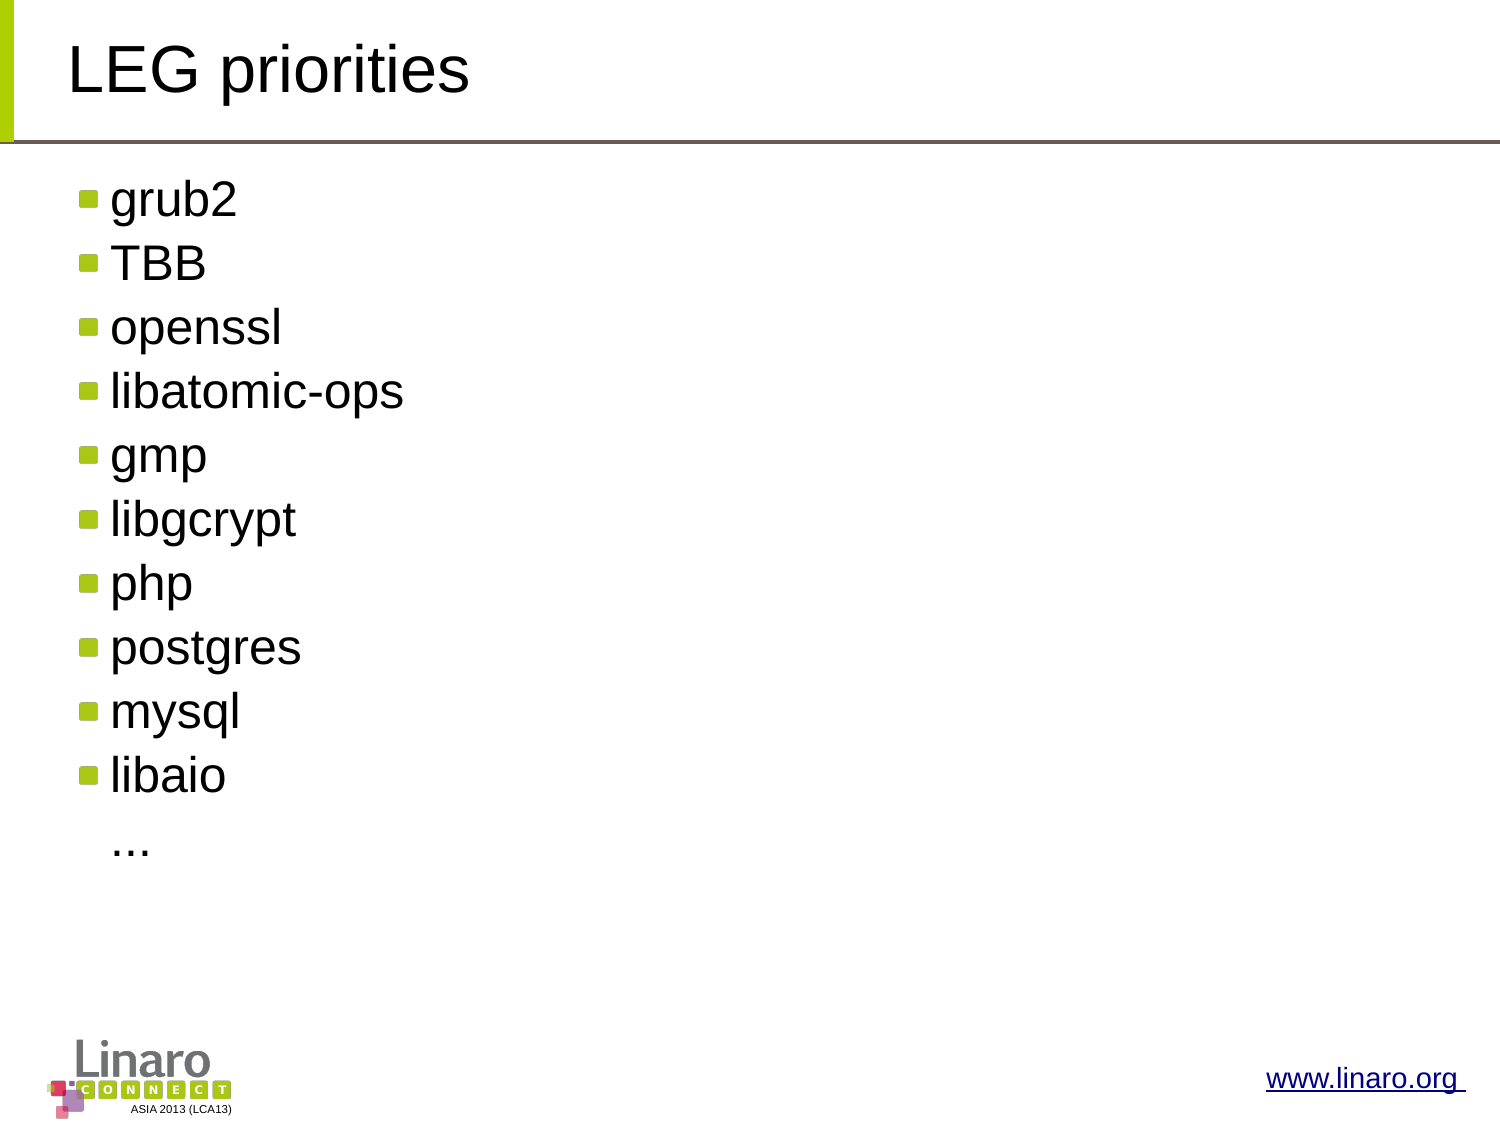

# LEG priorities
grub2
TBB
openssl
libatomic-ops
gmp
libgcrypt
php
postgres
mysql
libaio
...